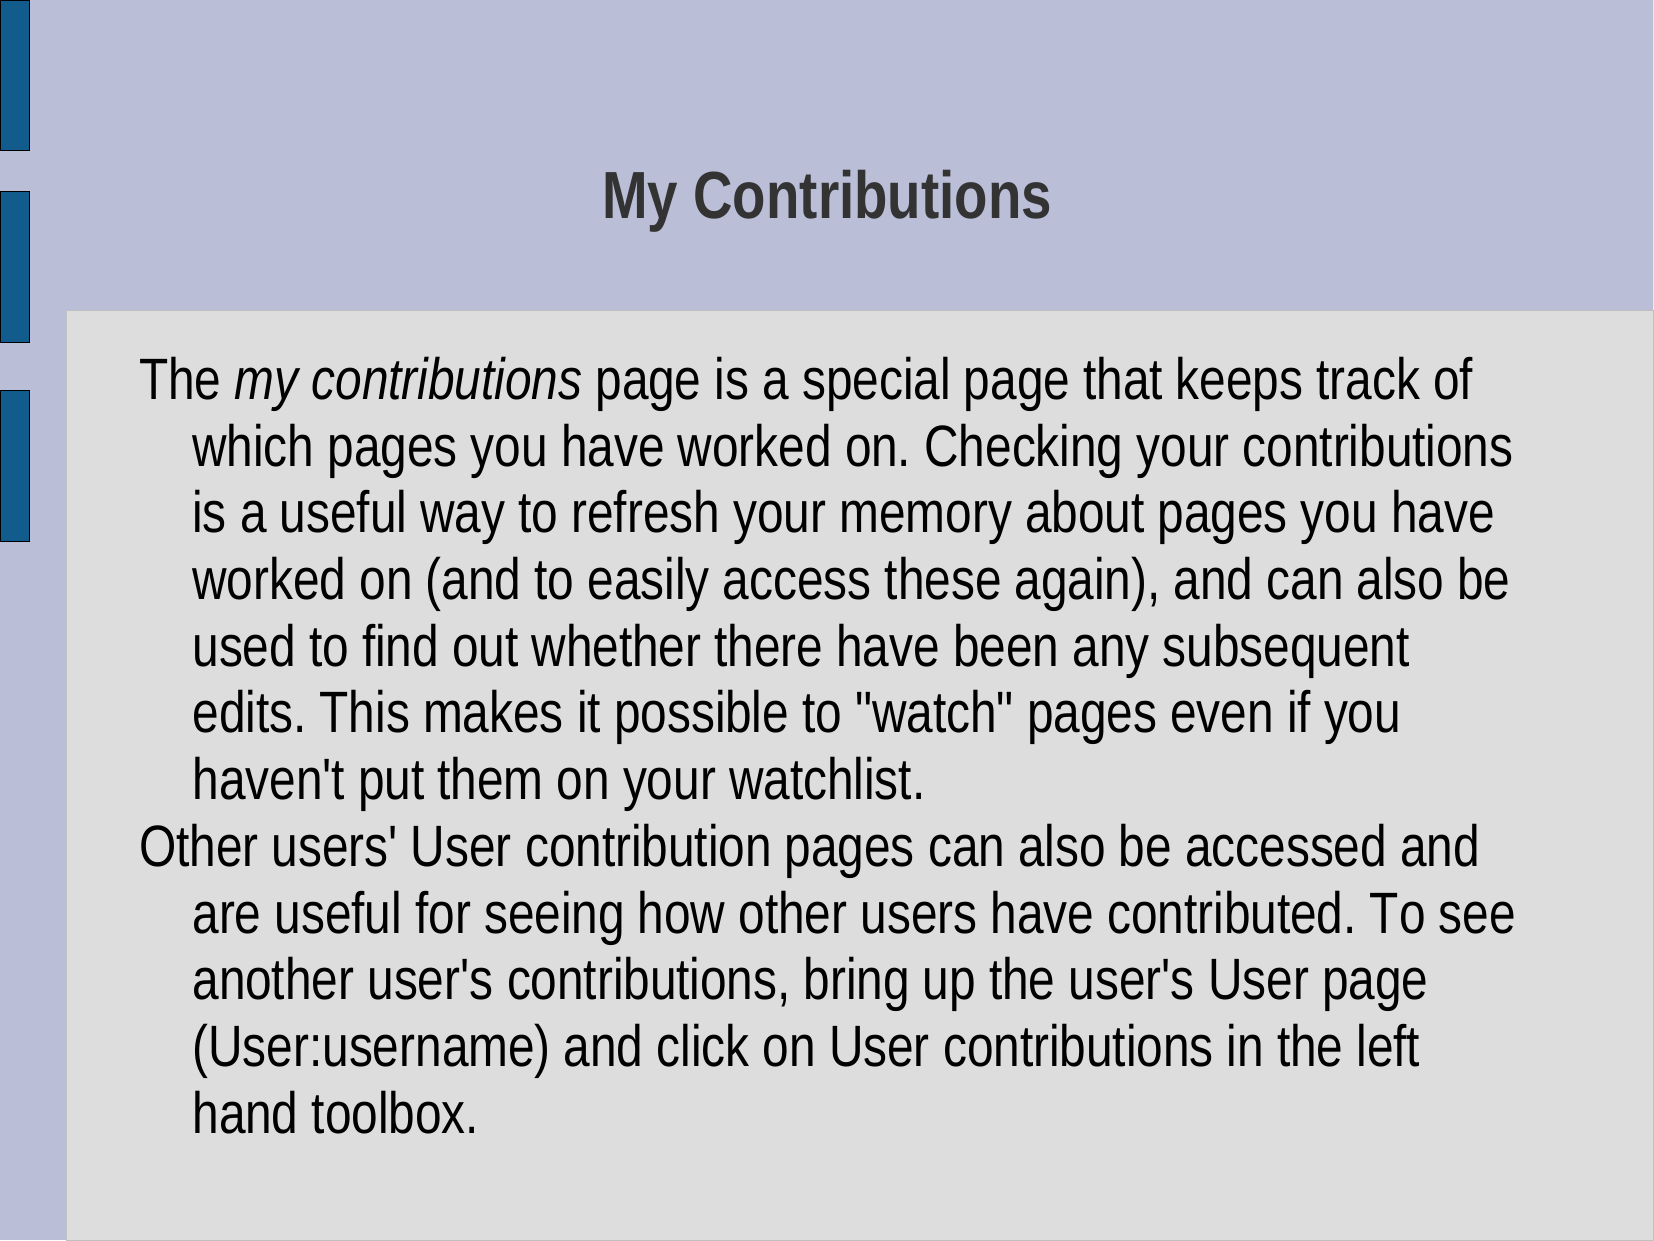

# My Contributions
The my contributions page is a special page that keeps track of which pages you have worked on. Checking your contributions is a useful way to refresh your memory about pages you have worked on (and to easily access these again), and can also be used to find out whether there have been any subsequent edits. This makes it possible to "watch" pages even if you haven't put them on your watchlist.
Other users' User contribution pages can also be accessed and are useful for seeing how other users have contributed. To see another user's contributions, bring up the user's User page (User:username) and click on User contributions in the left hand toolbox.